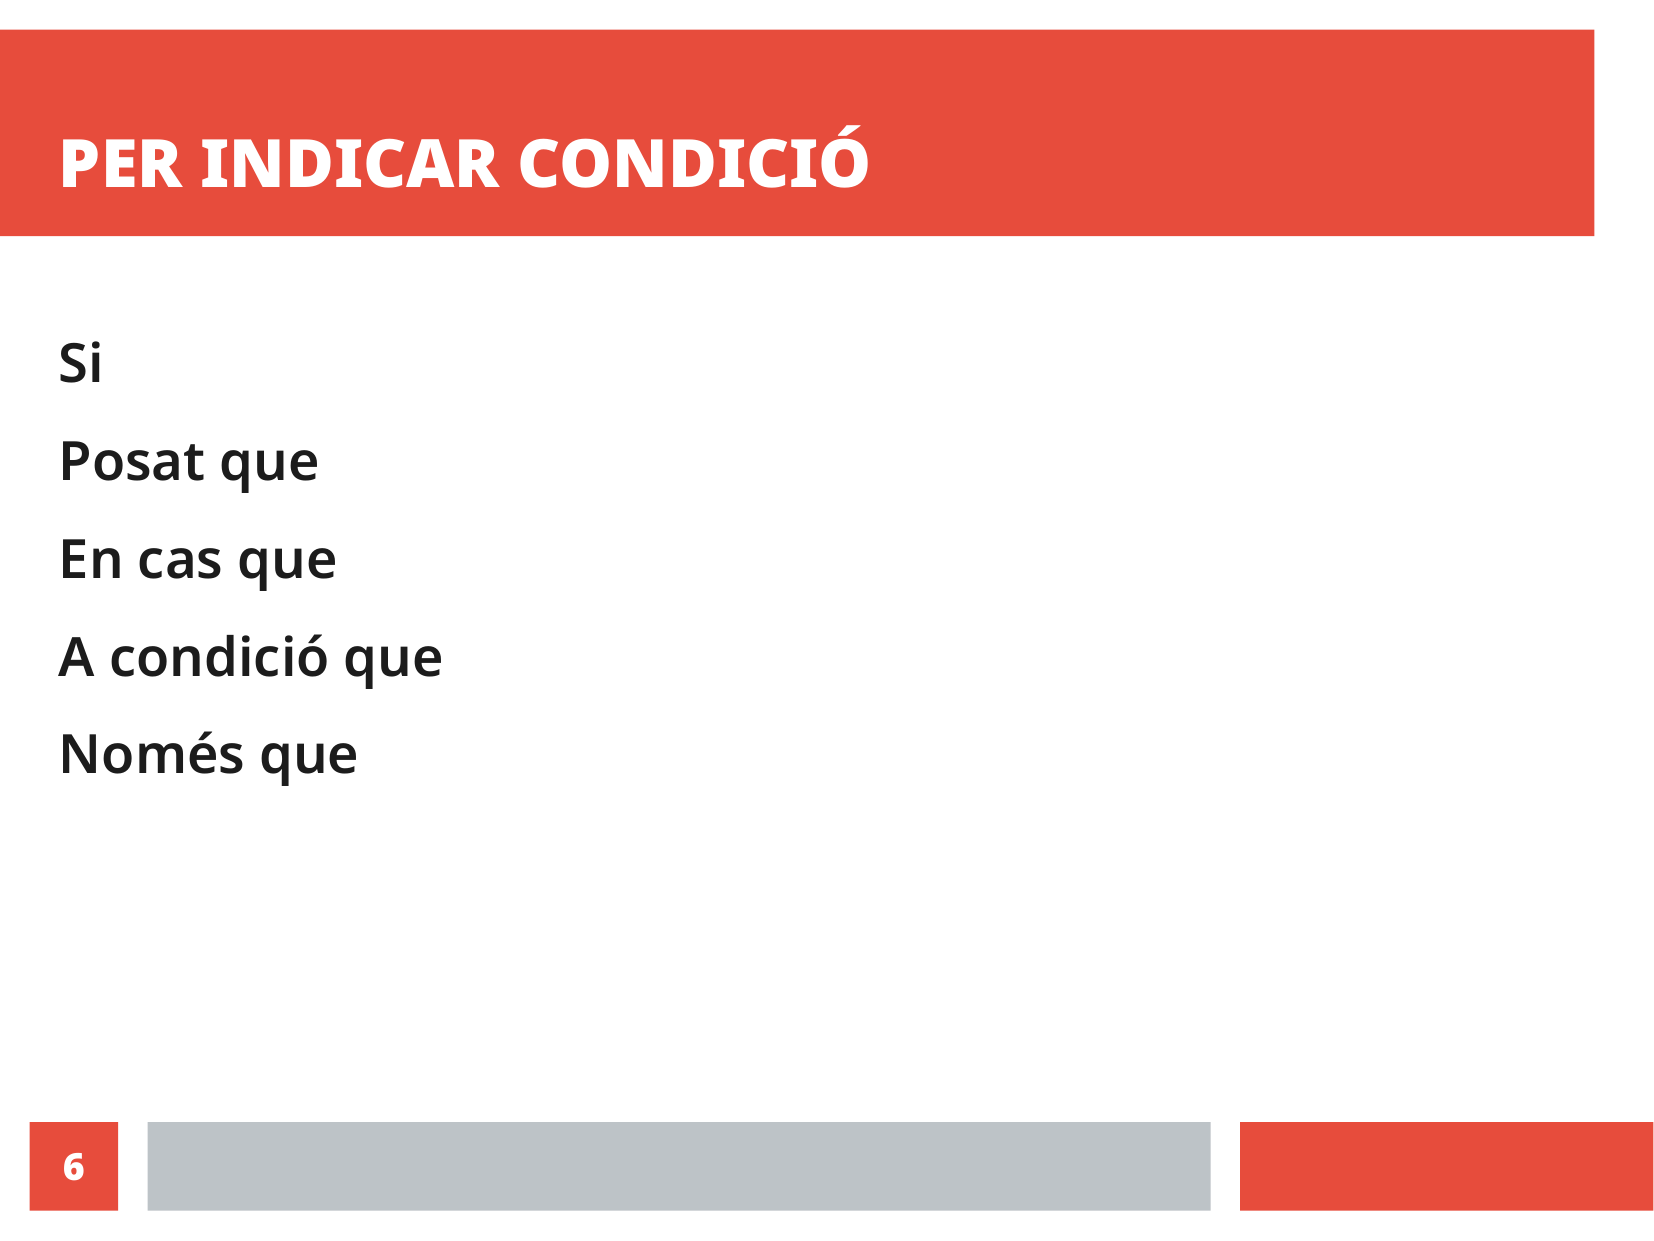

# PER INDICAR CONDICIÓ
Si
Posat que
En cas que
A condició que
Només que
6